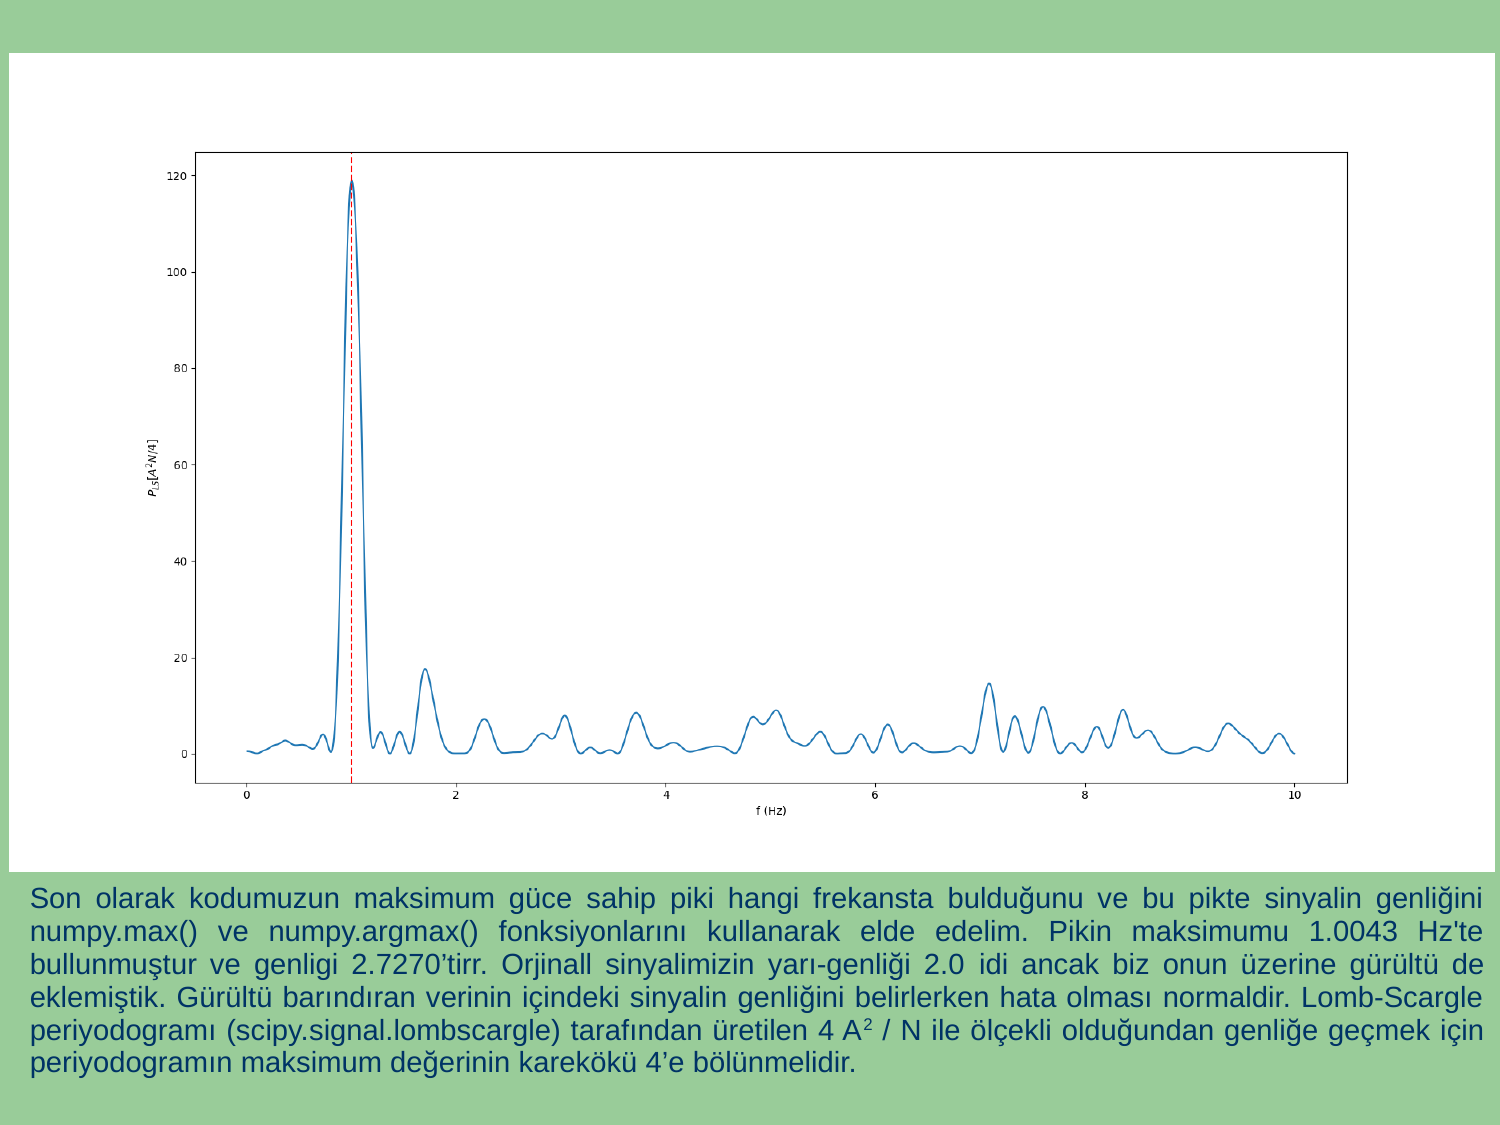

Son olarak kodumuzun maksimum güce sahip piki hangi frekansta bulduğunu ve bu pikte sinyalin genliğini numpy.max() ve numpy.argmax() fonksiyonlarını kullanarak elde edelim. Pikin maksimumu 1.0043 Hz'te bullunmuştur ve genligi 2.7270’tirr. Orjinall sinyalimizin yarı-genliği 2.0 idi ancak biz onun üzerine gürültü de eklemiştik. Gürültü barındıran verinin içindeki sinyalin genliğini belirlerken hata olması normaldir. Lomb-Scargle periyodogramı (scipy.signal.lombscargle) tarafından üretilen 4 A2 / N ile ölçekli olduğundan genliğe geçmek için periyodogramın maksimum değerinin karekökü 4’e bölünmelidir.